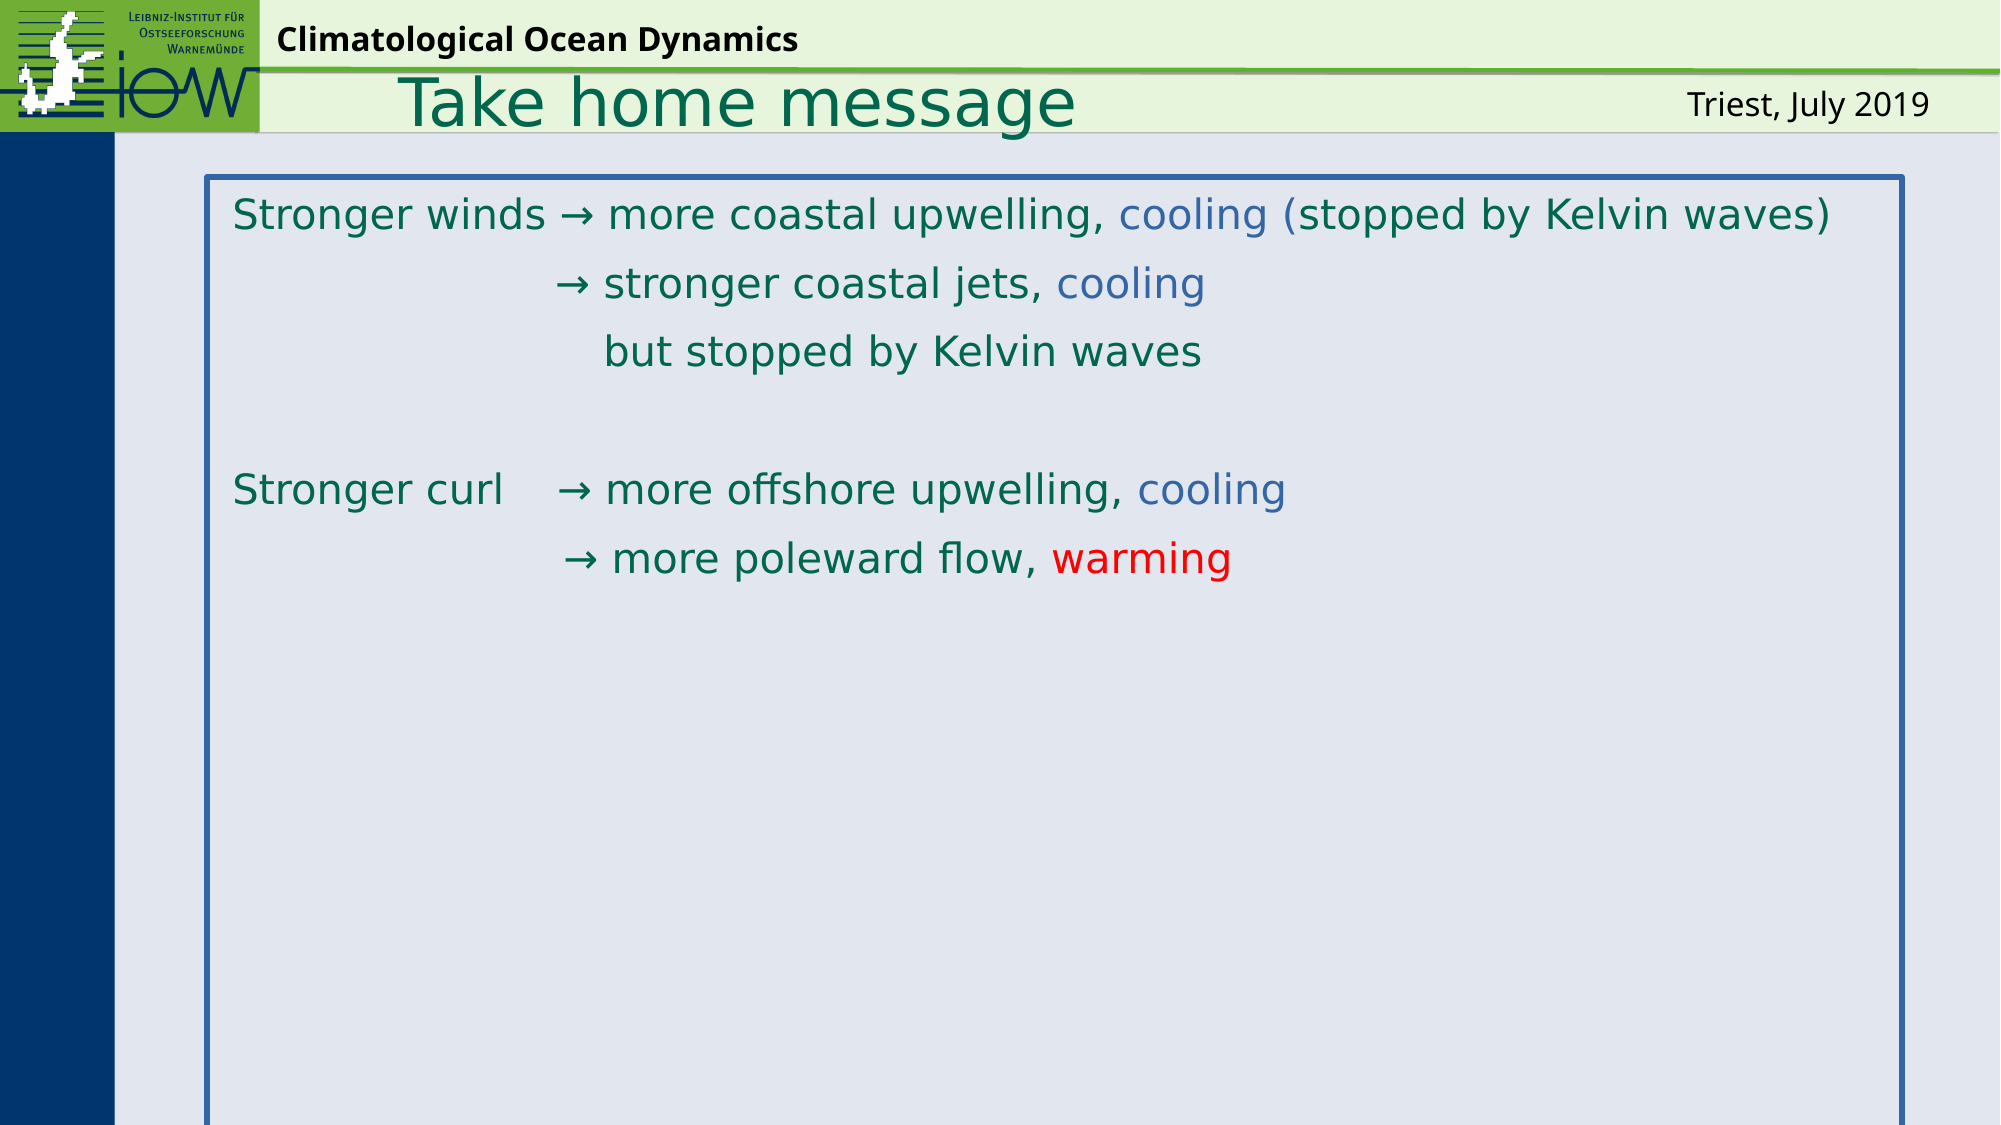

Take home message
Stronger winds → more coastal upwelling, cooling (stopped by Kelvin waves)
 		 → stronger coastal jets, cooling
 but stopped by Kelvin waves
Stronger curl → more offshore upwelling, cooling
 → more poleward flow, warming